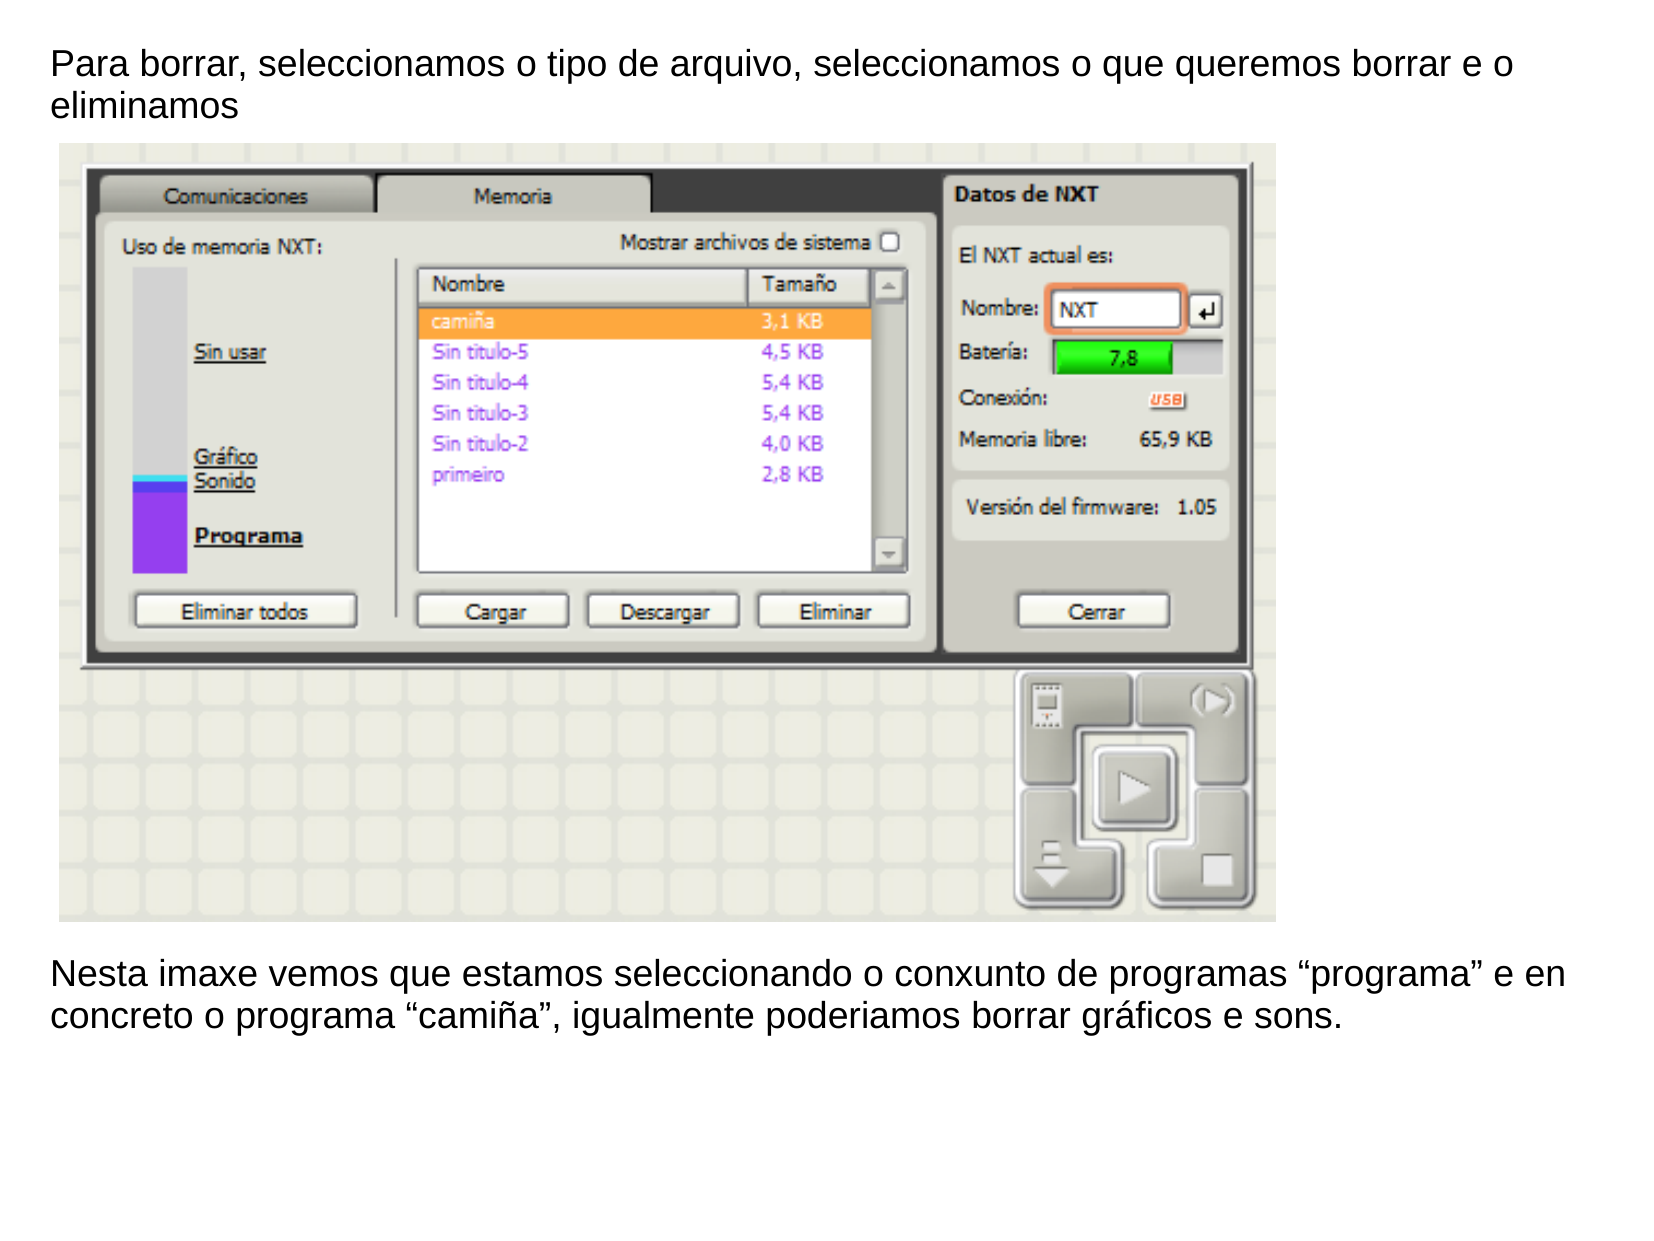

Para borrar, seleccionamos o tipo de arquivo, seleccionamos o que queremos borrar e o eliminamos
Nesta imaxe vemos que estamos seleccionando o conxunto de programas “programa” e en concreto o programa “camiña”, igualmente poderiamos borrar gráficos e sons.